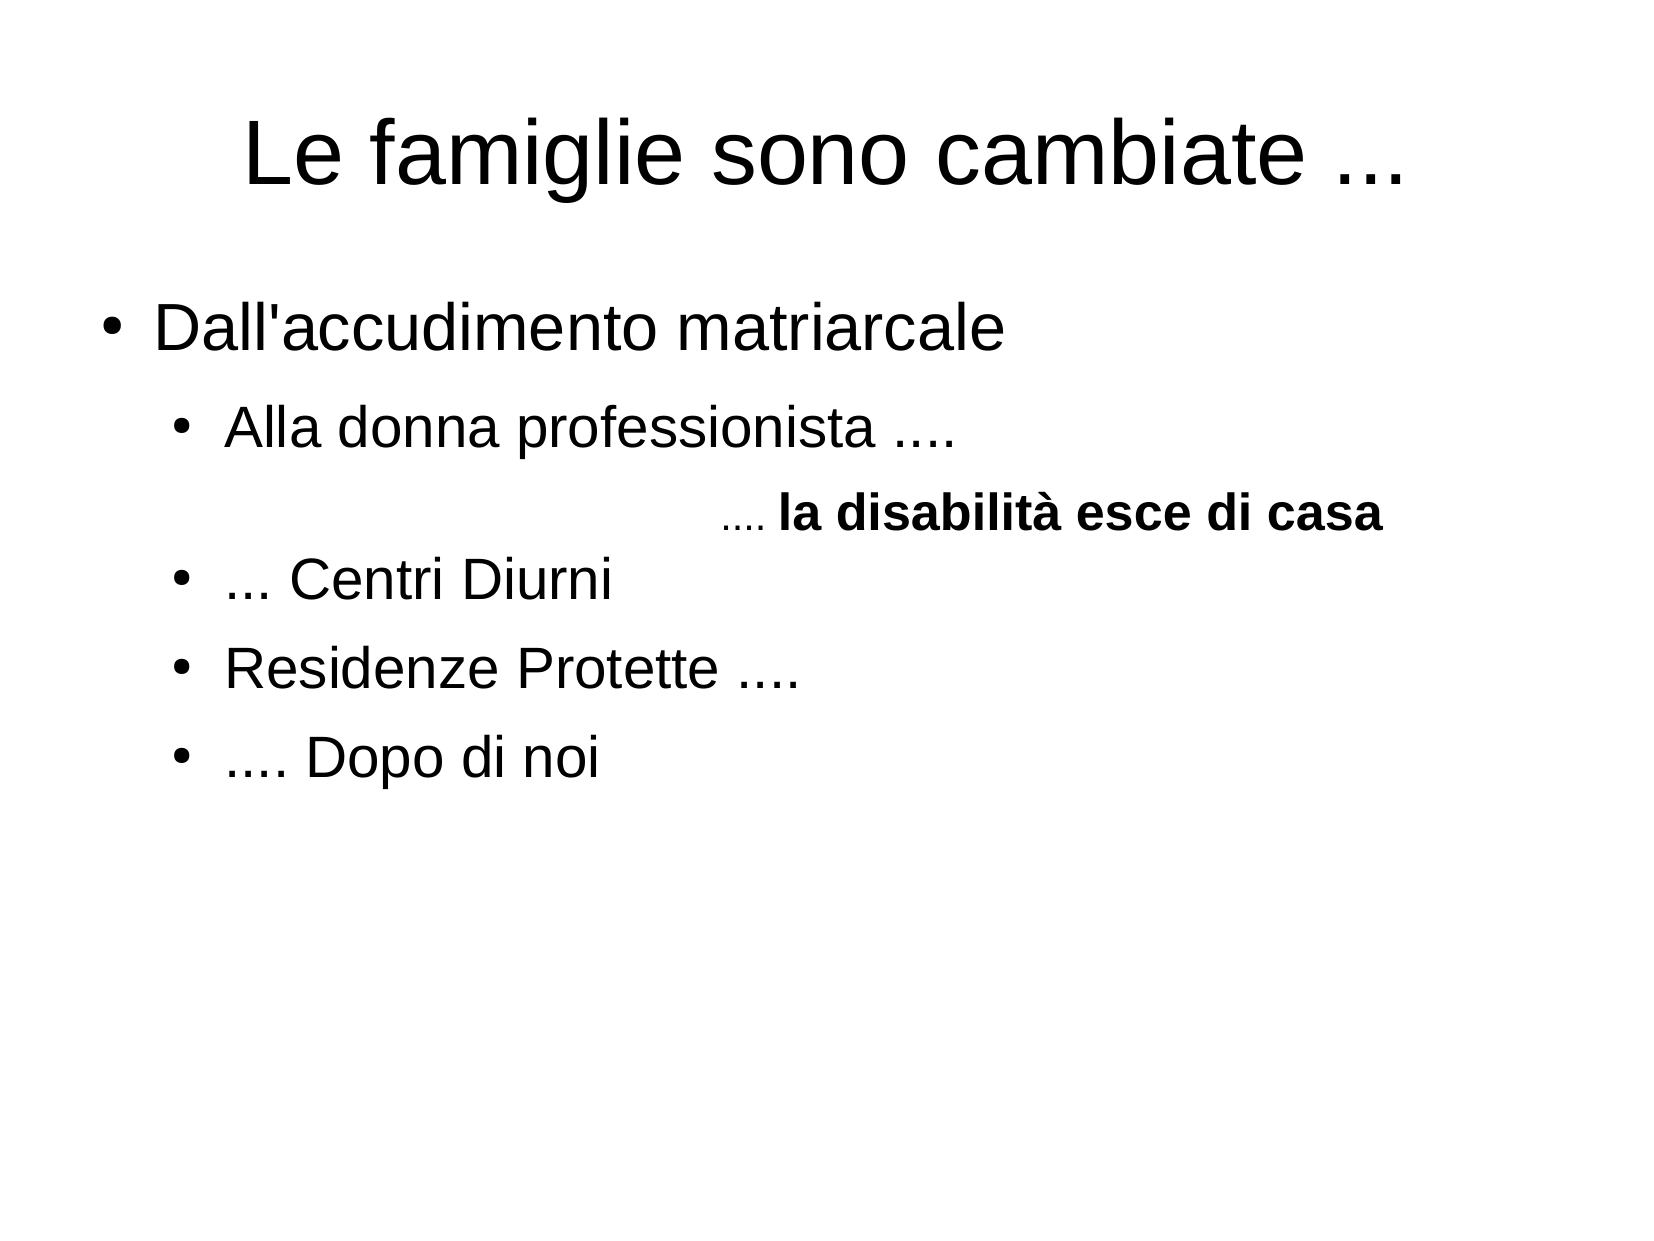

# Le famiglie sono cambiate ...
Dall'accudimento matriarcale
Alla donna professionista ....
.... la disabilità esce di casa
... Centri Diurni
Residenze Protette ....
.... Dopo di noi